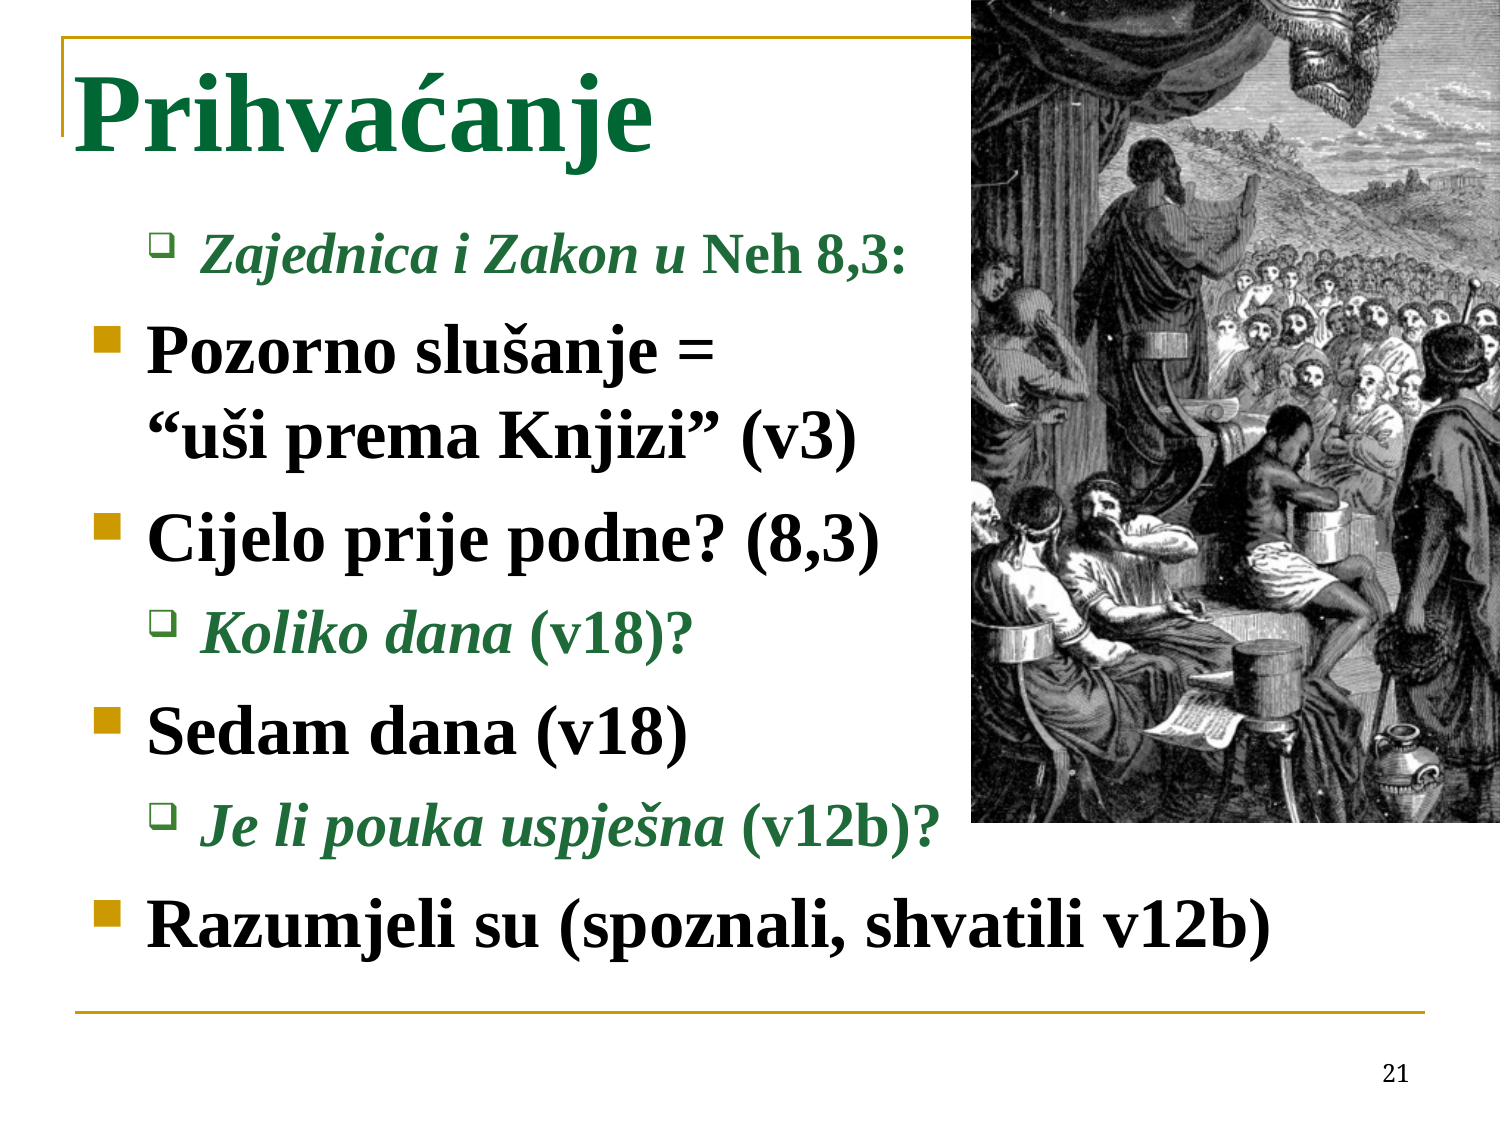

# Prihvaćanje
Zajednica i Zakon u Neh 8,3:
Pozorno slušanje =
“uši prema Knjizi” (v3)
Cijelo prije podne? (8,3)
Koliko dana (v18)?
Sedam dana (v18)
Je li pouka uspješna (v12b)?
Razumjeli su (spoznali, shvatili v12b)